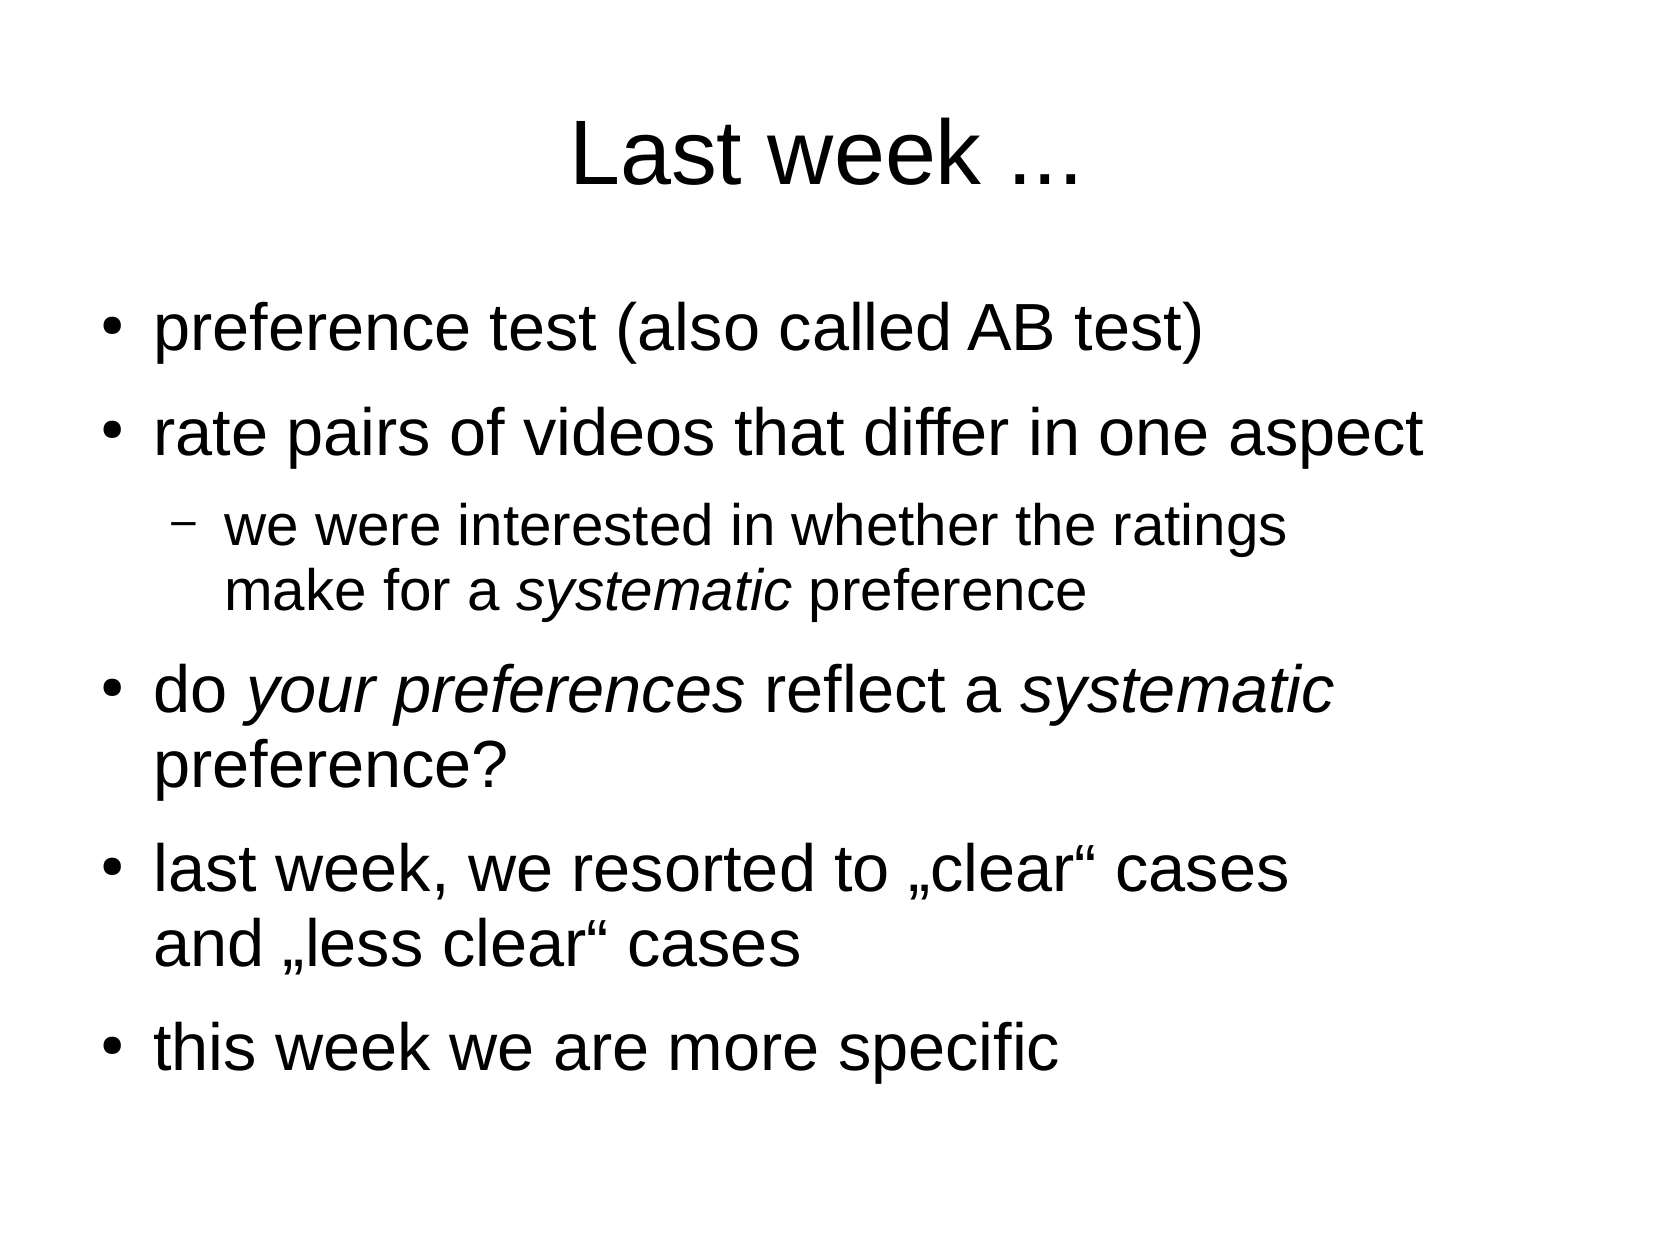

# Last week ...
preference test (also called AB test)
rate pairs of videos that differ in one aspect
we were interested in whether the ratings
make for a systematic preference
do your preferences reflect a systematic preference?
last week, we resorted to „clear“ cases
and „less clear“ cases
this week we are more specific